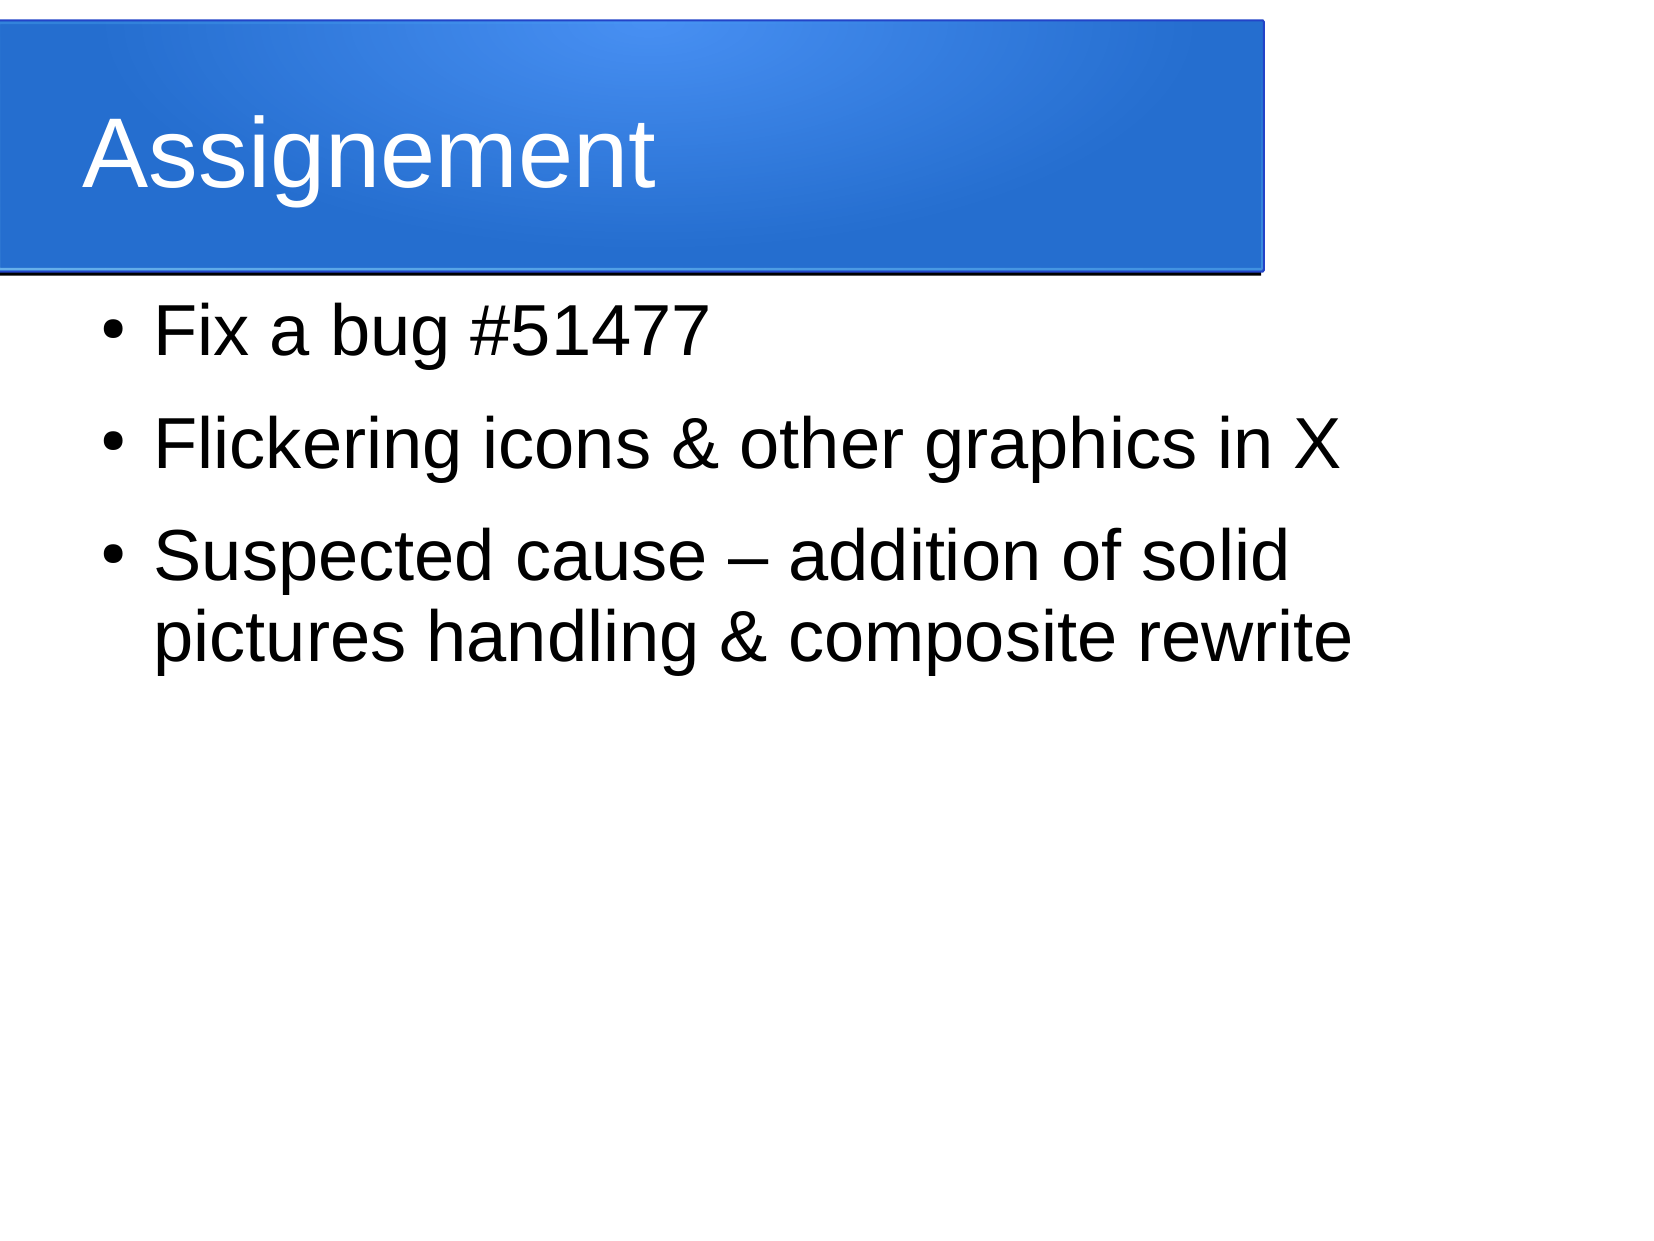

# Assignement
Fix a bug #51477
Flickering icons & other graphics in X
Suspected cause – addition of solid pictures handling & composite rewrite